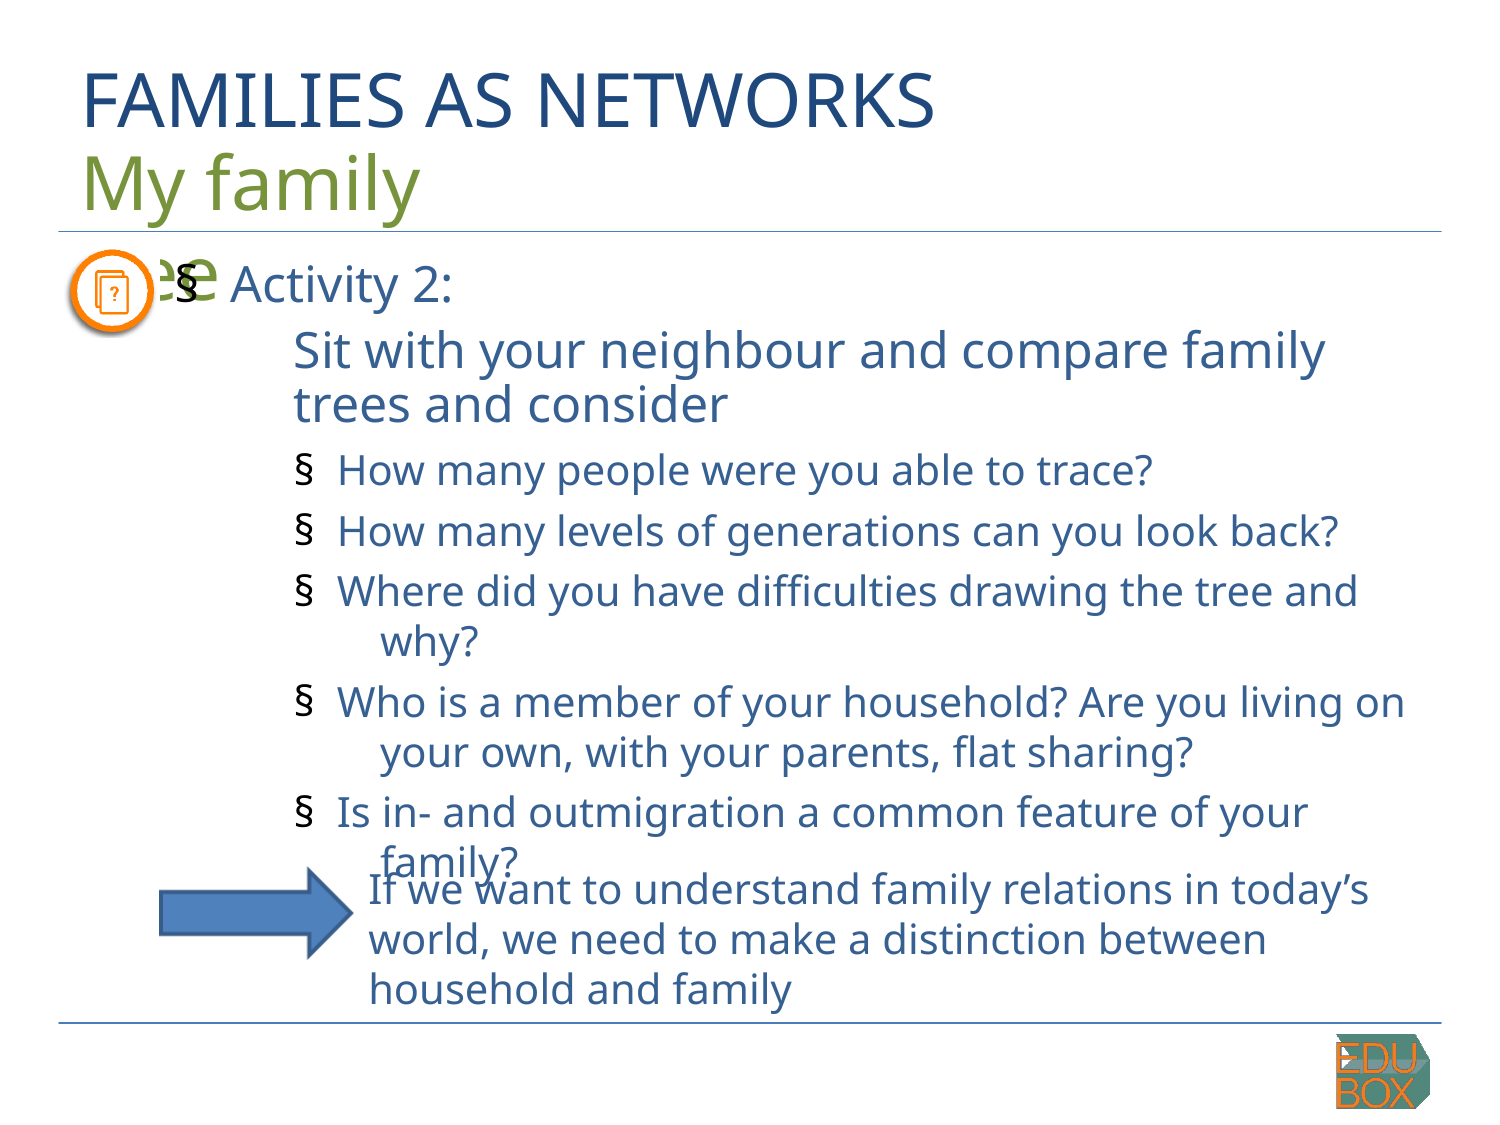

FAMILIES AS NETWORKS
# My family tree
Activity 2:
Sit with your neighbour and compare family trees and consider
How many people were you able to trace?
How many levels of generations can you look back?
Where did you have difficulties drawing the tree and why?
Who is a member of your household? Are you living on your own, with your parents, flat sharing?
Is in- and outmigration a common feature of your family?
If we want to understand family relations in today’s world, we need to make a distinction between household and family